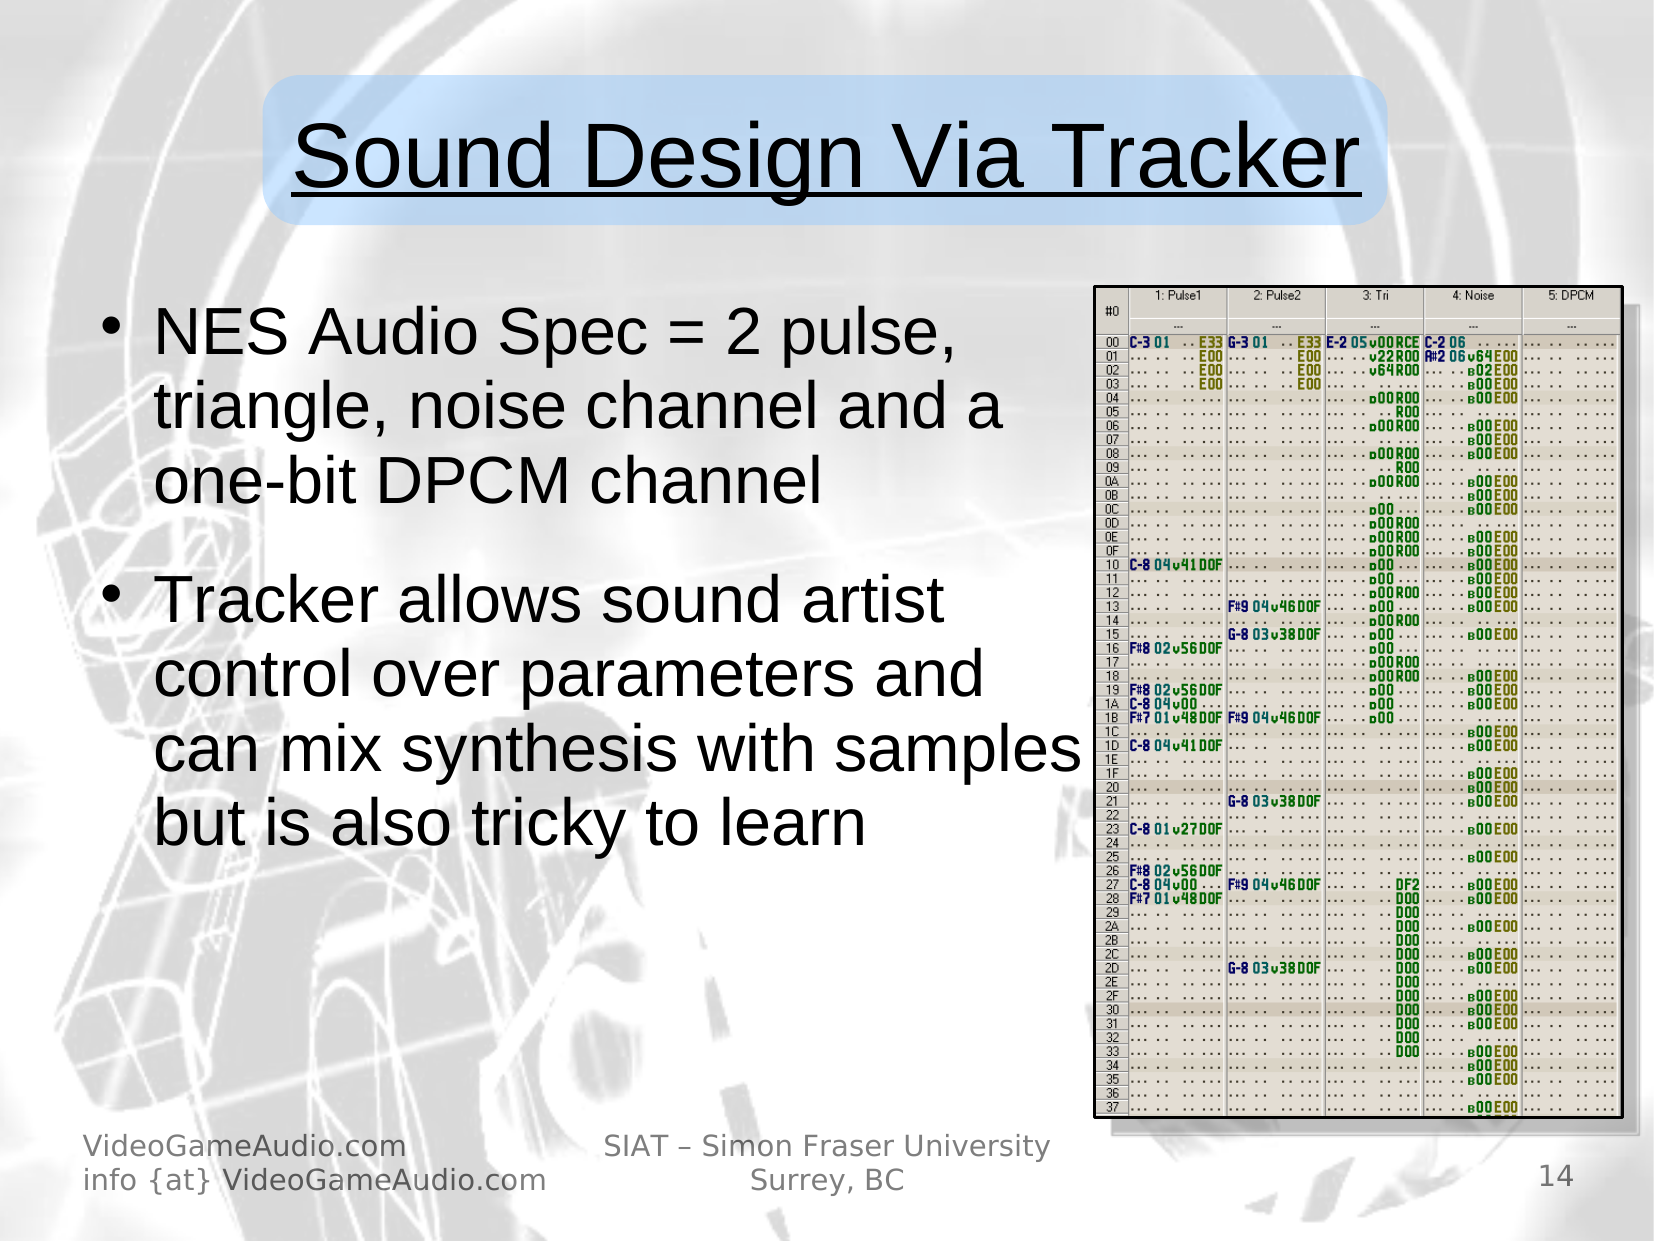

Sound Design Via Tracker
NES Audio Spec = 2 pulse, triangle, noise channel and a one-bit DPCM channel
Tracker allows sound artist control over parameters and can mix synthesis with samples but is also tricky to learn
14